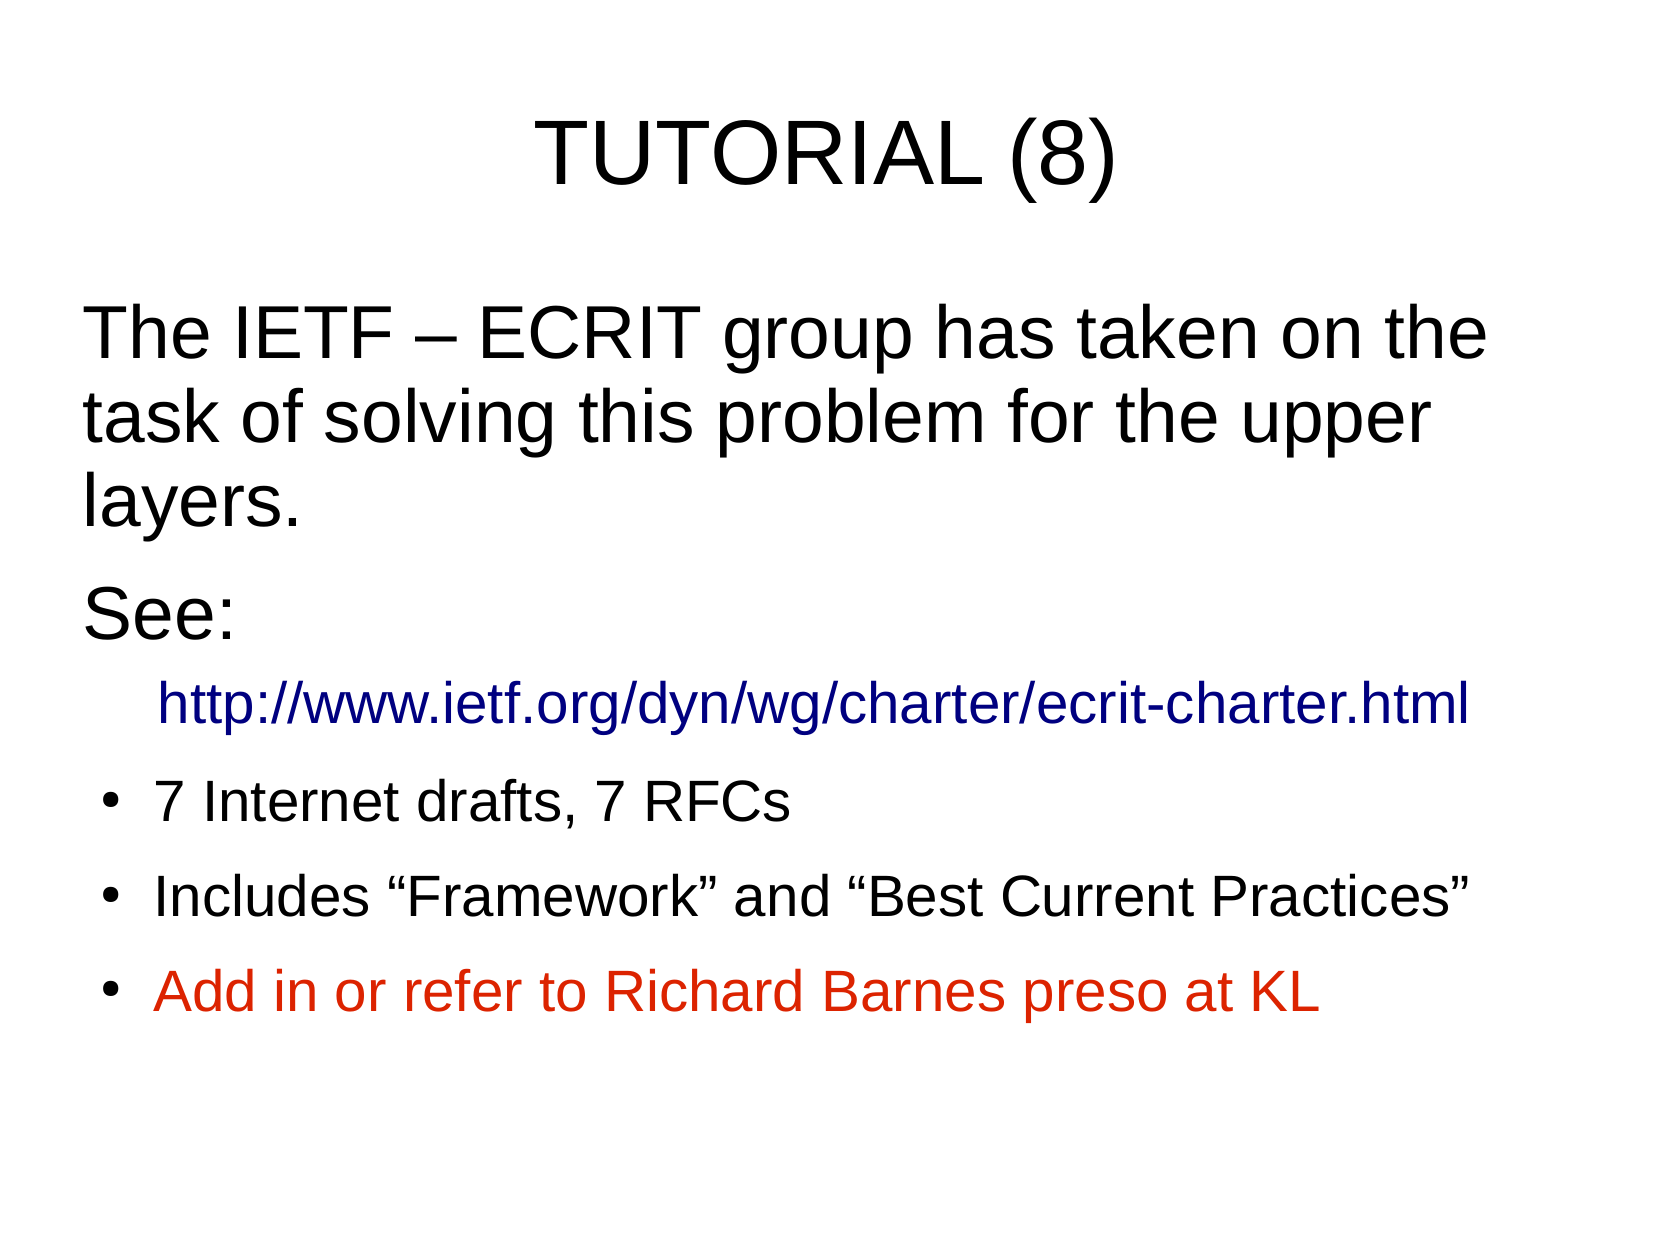

# TUTORIAL (8)
The IETF – ECRIT group has taken on the task of solving this problem for the upper layers.
See:
	http://www.ietf.org/dyn/wg/charter/ecrit-charter.html
7 Internet drafts, 7 RFCs
Includes “Framework” and “Best Current Practices”
Add in or refer to Richard Barnes preso at KL